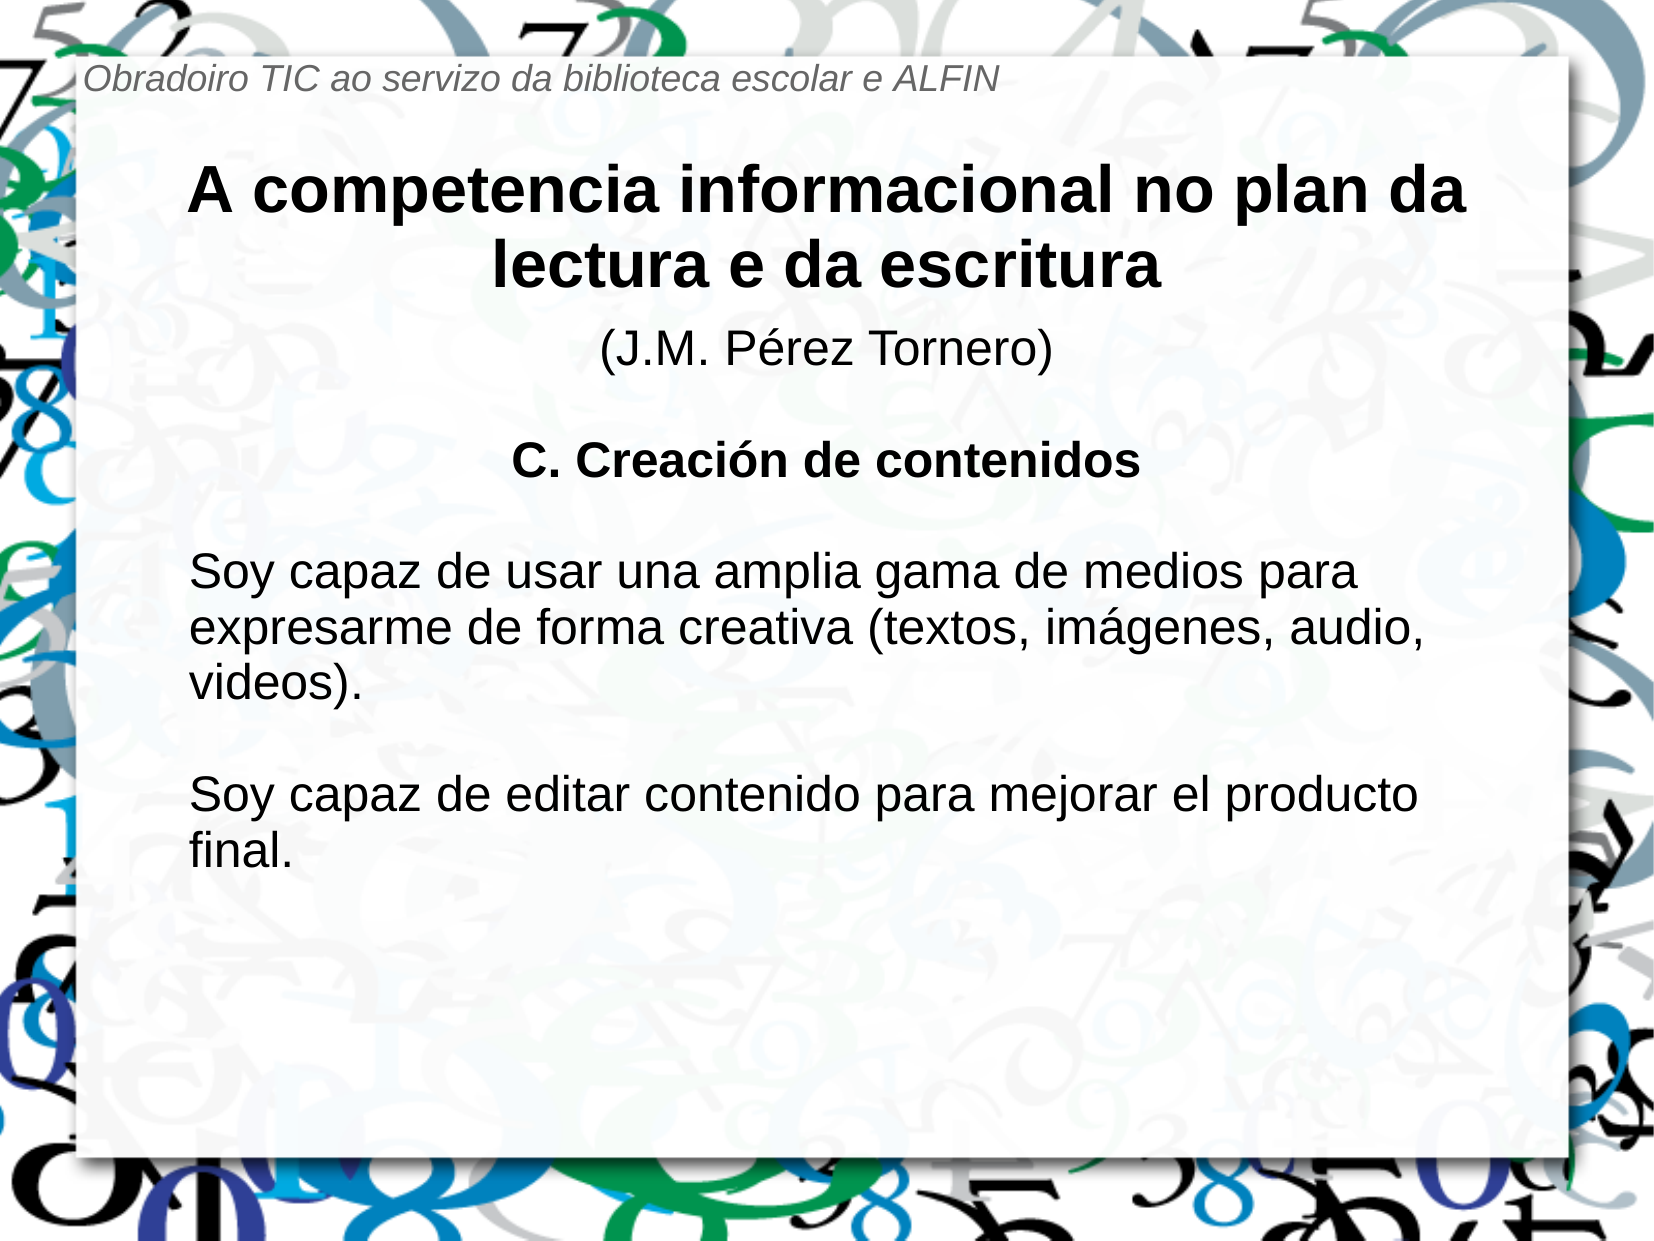

Obradoiro TIC ao servizo da biblioteca escolar e ALFIN
A competencia informacional no plan da lectura e da escritura
(J.M. Pérez Tornero)
C. Creación de contenidos
Soy capaz de usar una amplia gama de medios para expresarme de forma creativa (textos, imágenes, audio, videos).
Soy capaz de editar contenido para mejorar el producto final.